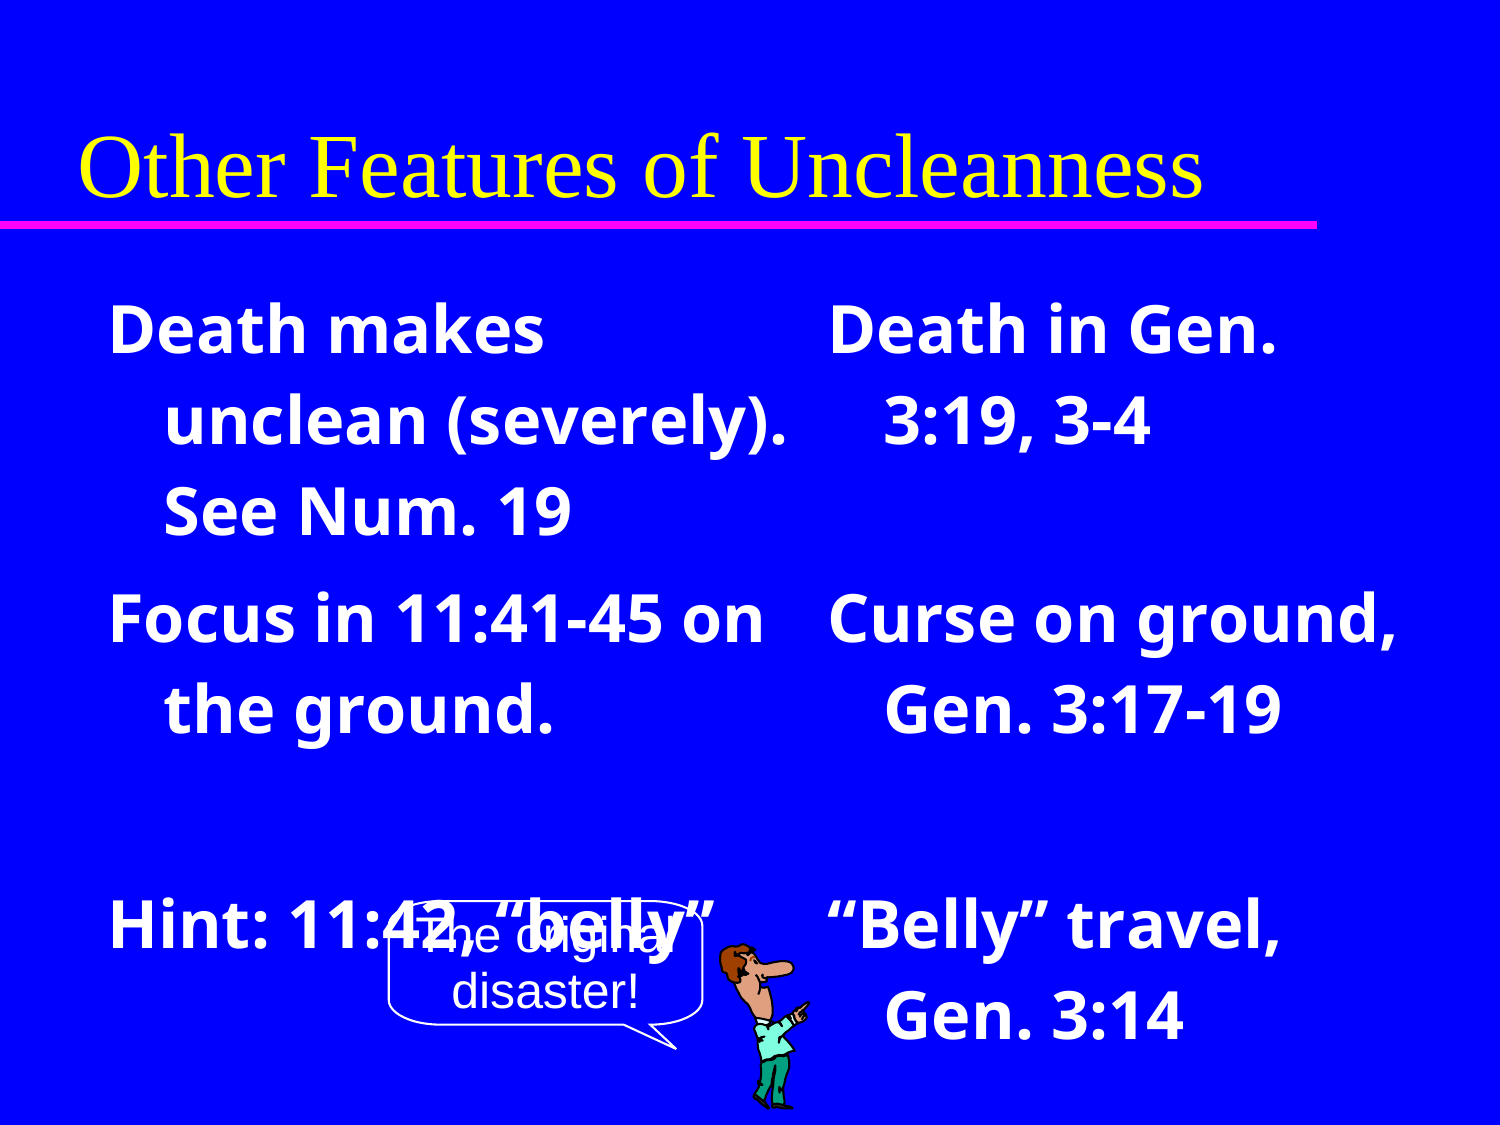

# Other Features of Uncleanness
Death makes unclean (severely). See Num. 19
Focus in 11:41-45 on the ground.
Hint: 11:42, “belly”
Death in Gen. 3:19, 3-4
Curse on ground, Gen. 3:17-19
“Belly” travel, Gen. 3:14
The original
disaster!